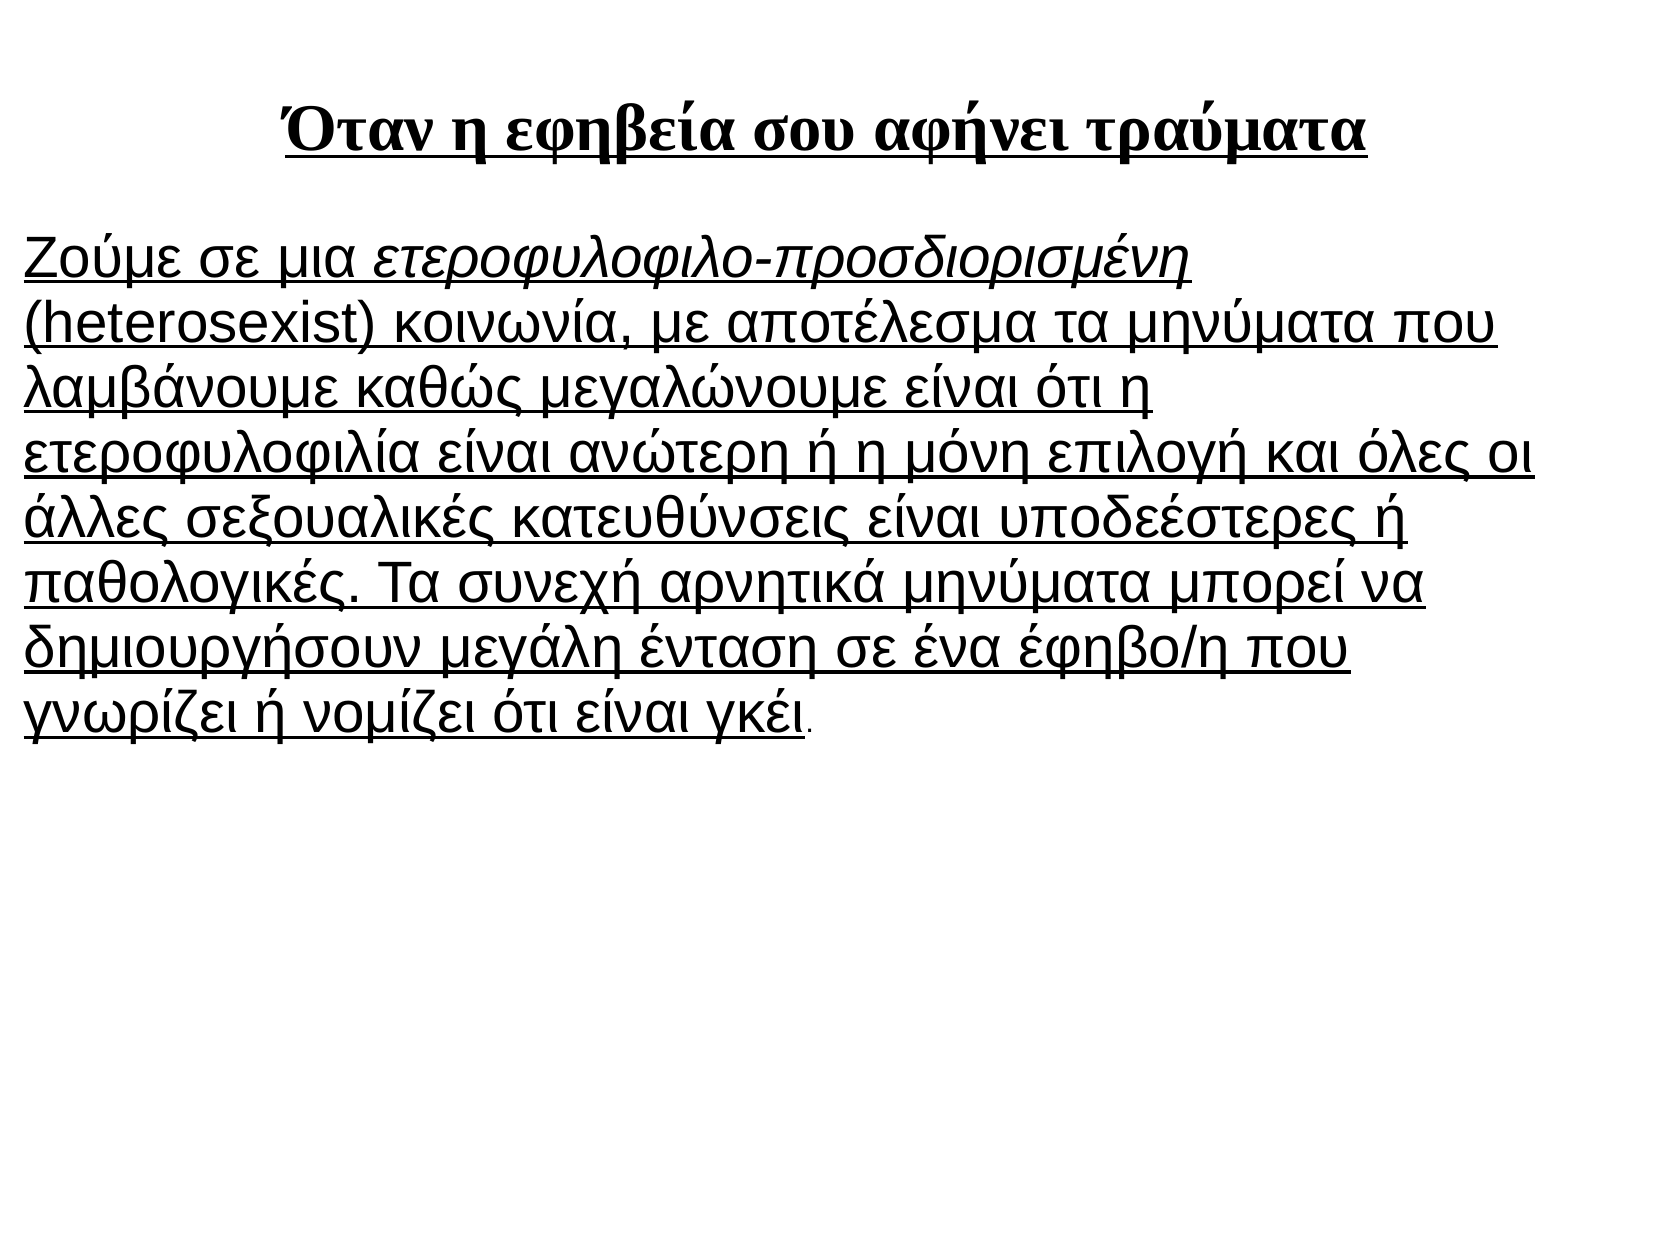

# Όταν η εφηβεία σου αφήνει τραύματα
Ζούμε σε μια ετεροφυλοφιλο-προσδιορισμένη (heterosexist) κοινωνία, με αποτέλεσμα τα μηνύματα που λαμβάνουμε καθώς μεγαλώνουμε είναι ότι η ετεροφυλοφιλία είναι ανώτερη ή η μόνη επιλογή και όλες οι άλλες σεξουαλικές κατευθύνσεις είναι υποδεέστερες ή παθολογικές. Τα συνεχή αρνητικά μηνύματα μπορεί να δημιουργήσουν μεγάλη ένταση σε ένα έφηβο/η που γνωρίζει ή νομίζει ότι είναι γκέι.